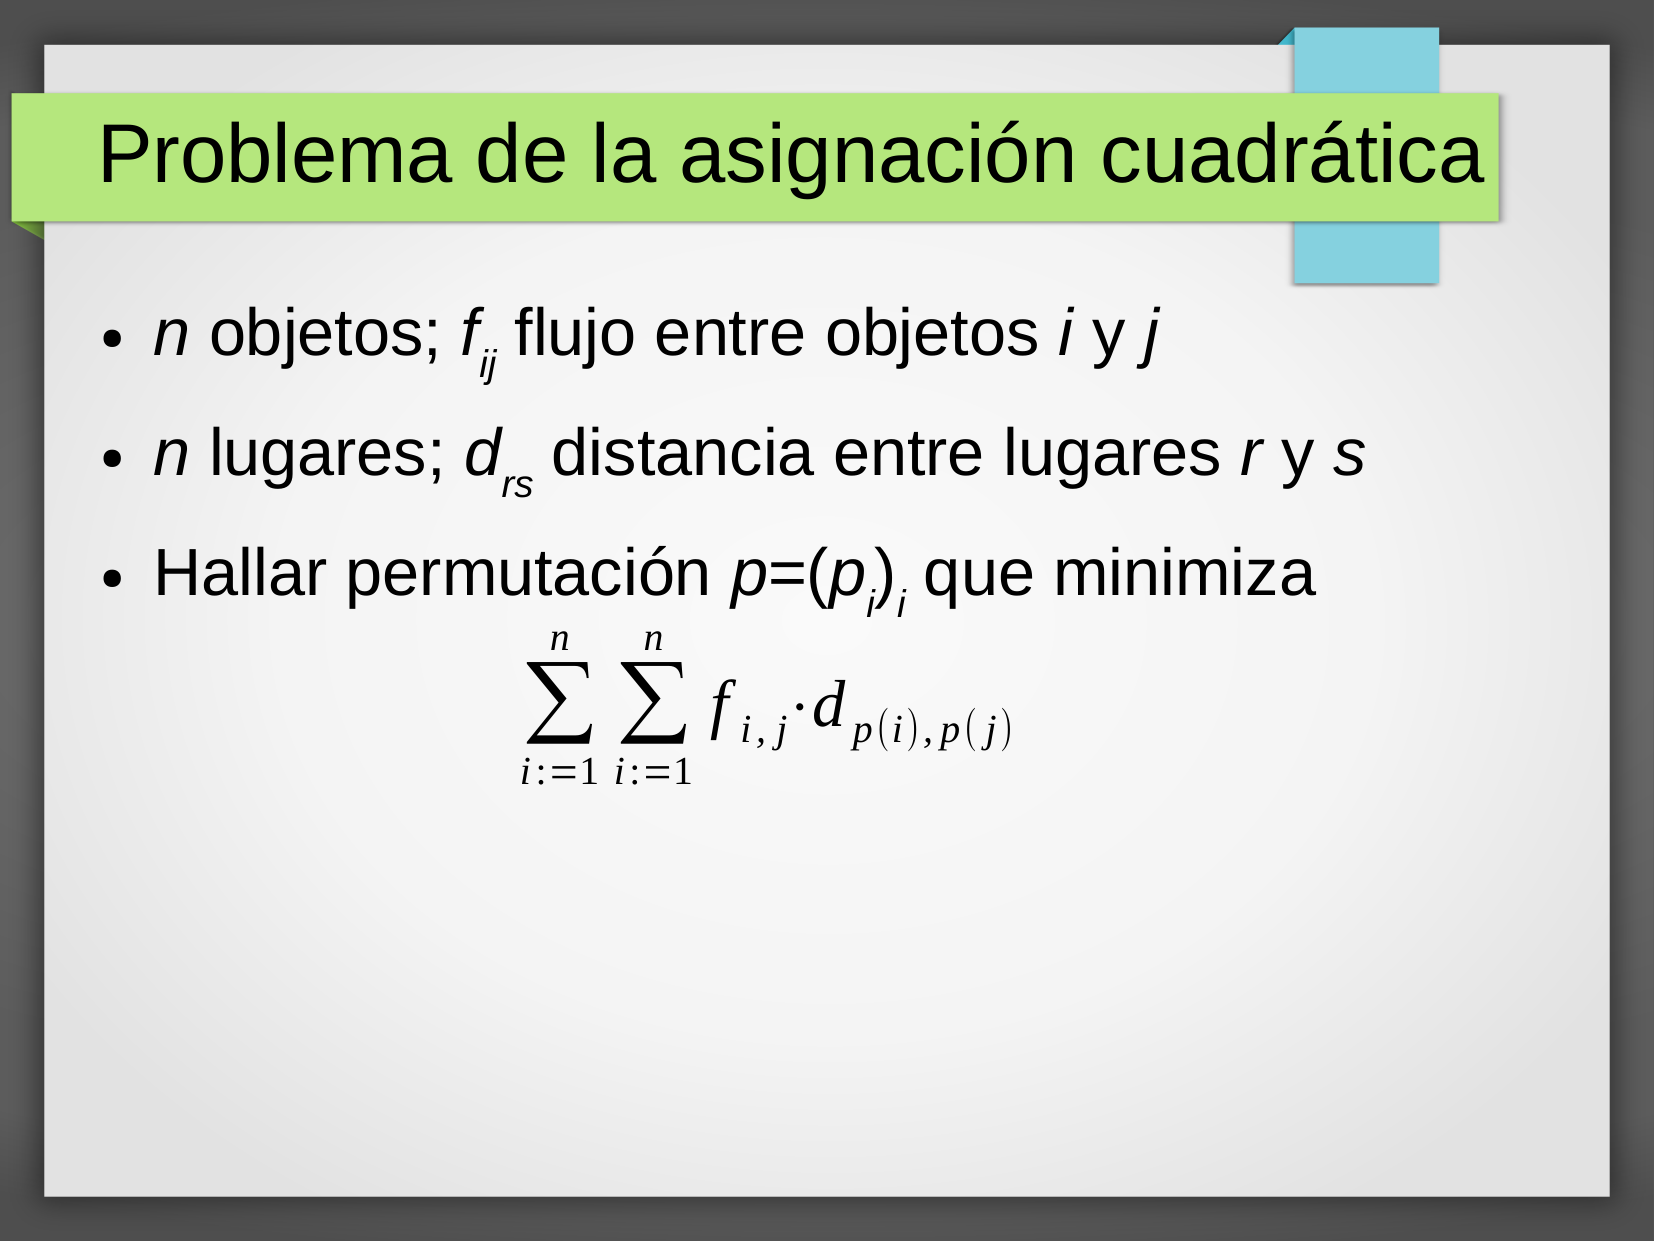

# Problema de la asignación cuadrática
n objetos; fij flujo entre objetos i y j
n lugares; drs distancia entre lugares r y s
Hallar permutación p=(pi)i que minimiza